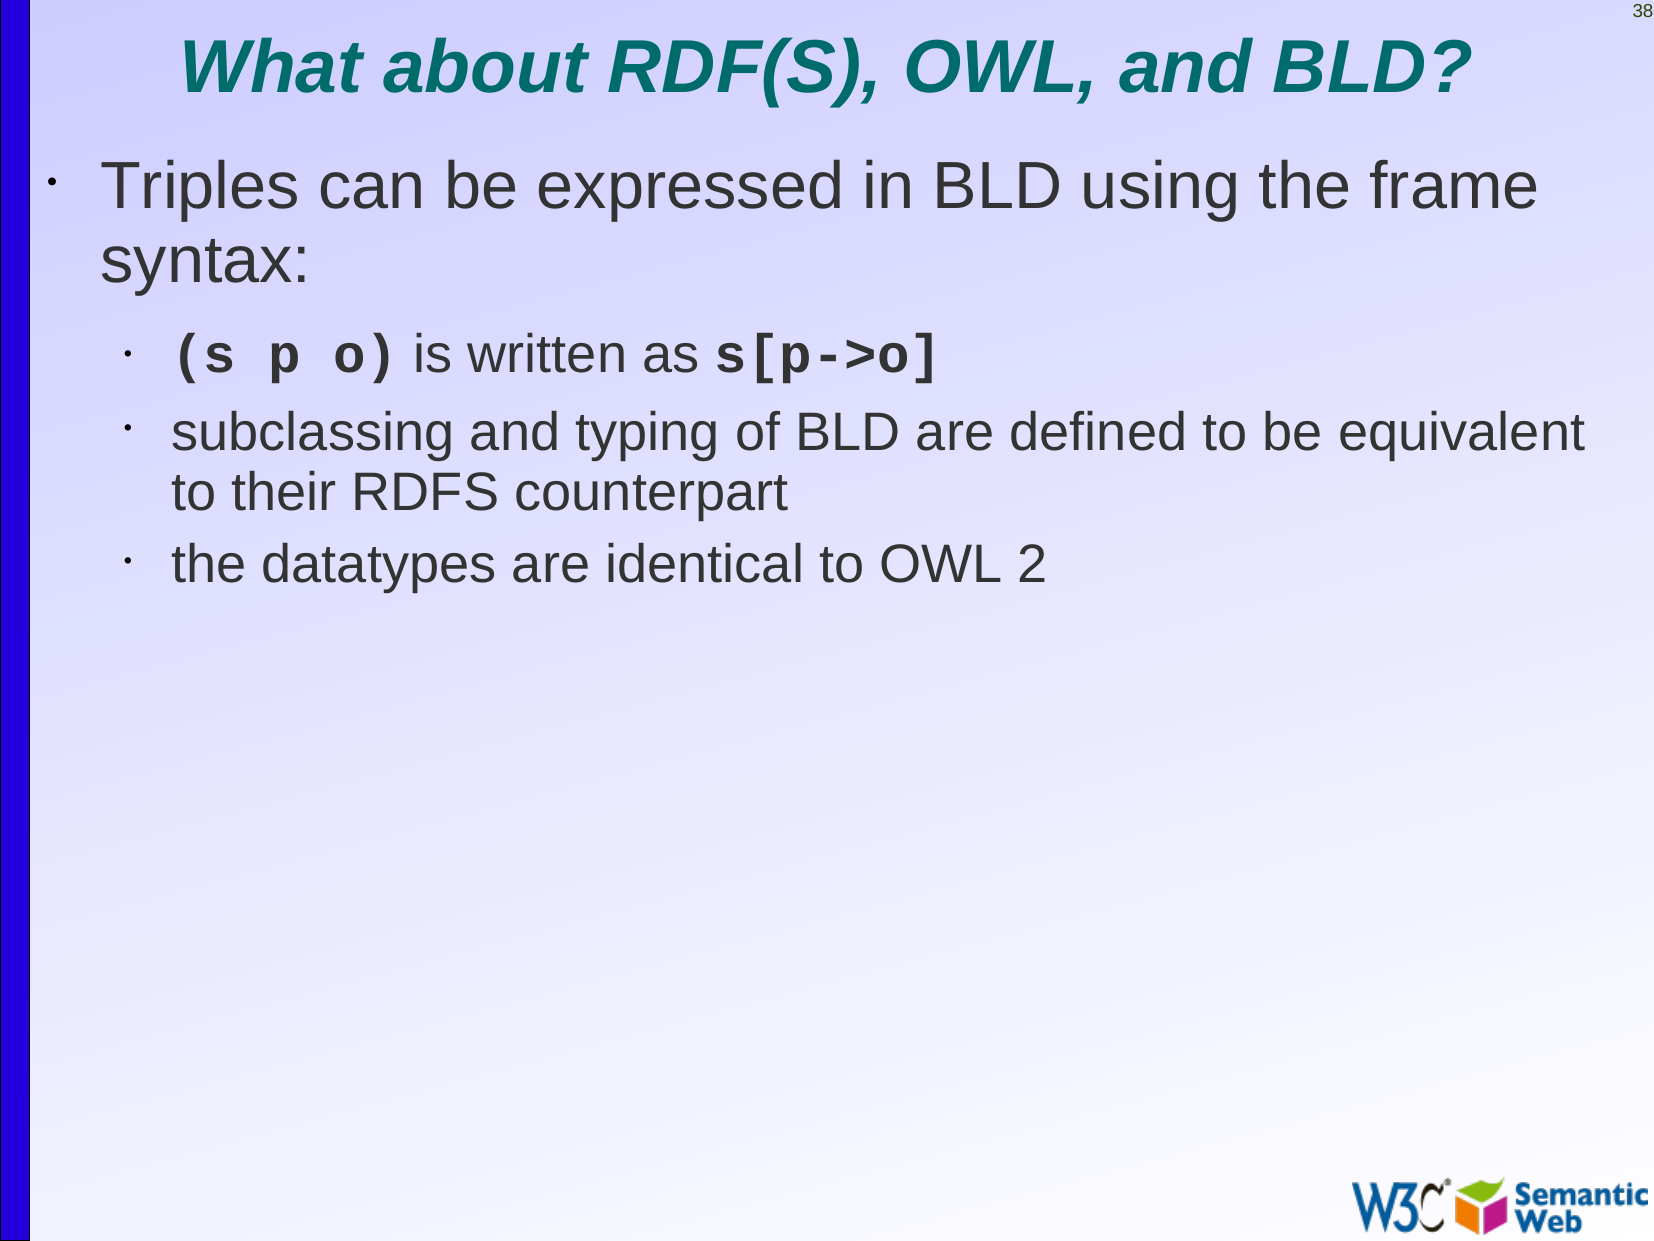

# What about RDF(S), OWL, and BLD?
Triples can be expressed in BLD using the frame syntax:
(s p o) is written as s[p->o]
subclassing and typing of BLD are defined to be equivalent to their RDFS counterpart
the datatypes are identical to OWL 2